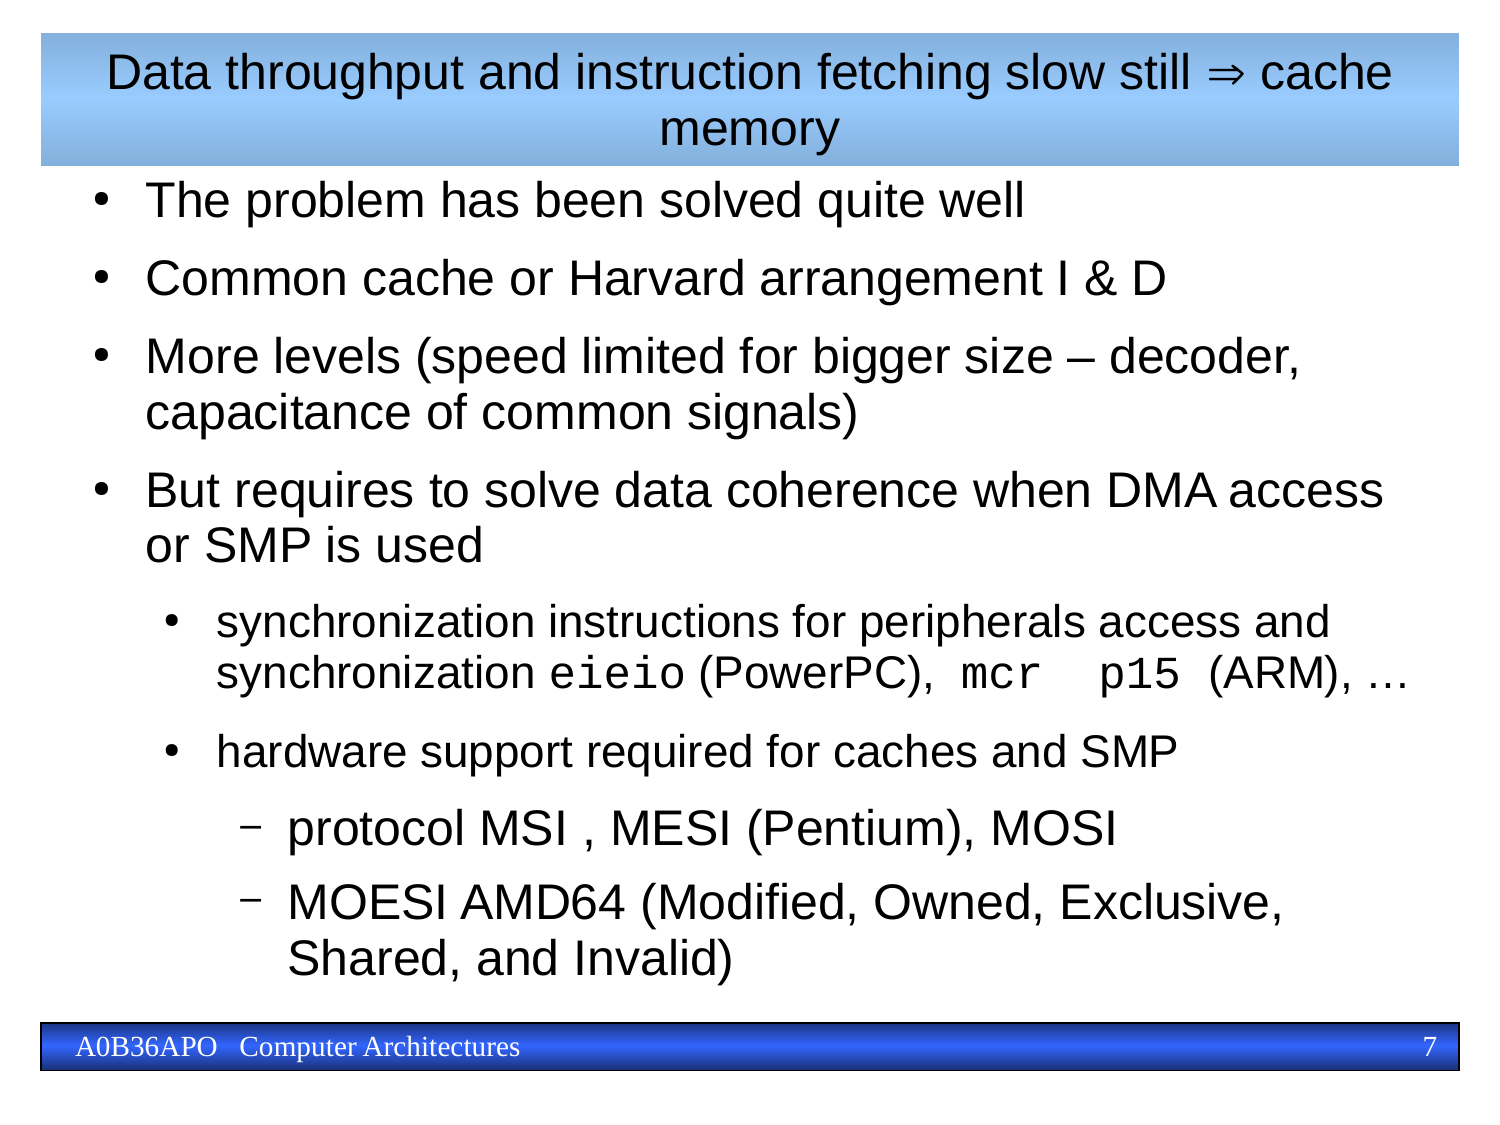

# Data throughput and instruction fetching slow still ⇒ cache memory
The problem has been solved quite well
Common cache or Harvard arrangement I & D
More levels (speed limited for bigger size – decoder, capacitance of common signals)
But requires to solve data coherence when DMA access or SMP is used
synchronization instructions for peripherals access and synchronization eieio (PowerPC), mcr p15 (ARM), …
hardware support required for caches and SMP
protocol MSI , MESI (Pentium), MOSI
MOESI AMD64 (Modified, Owned, Exclusive, Shared, and Invalid)
A0B36APO Computer Architectures
7